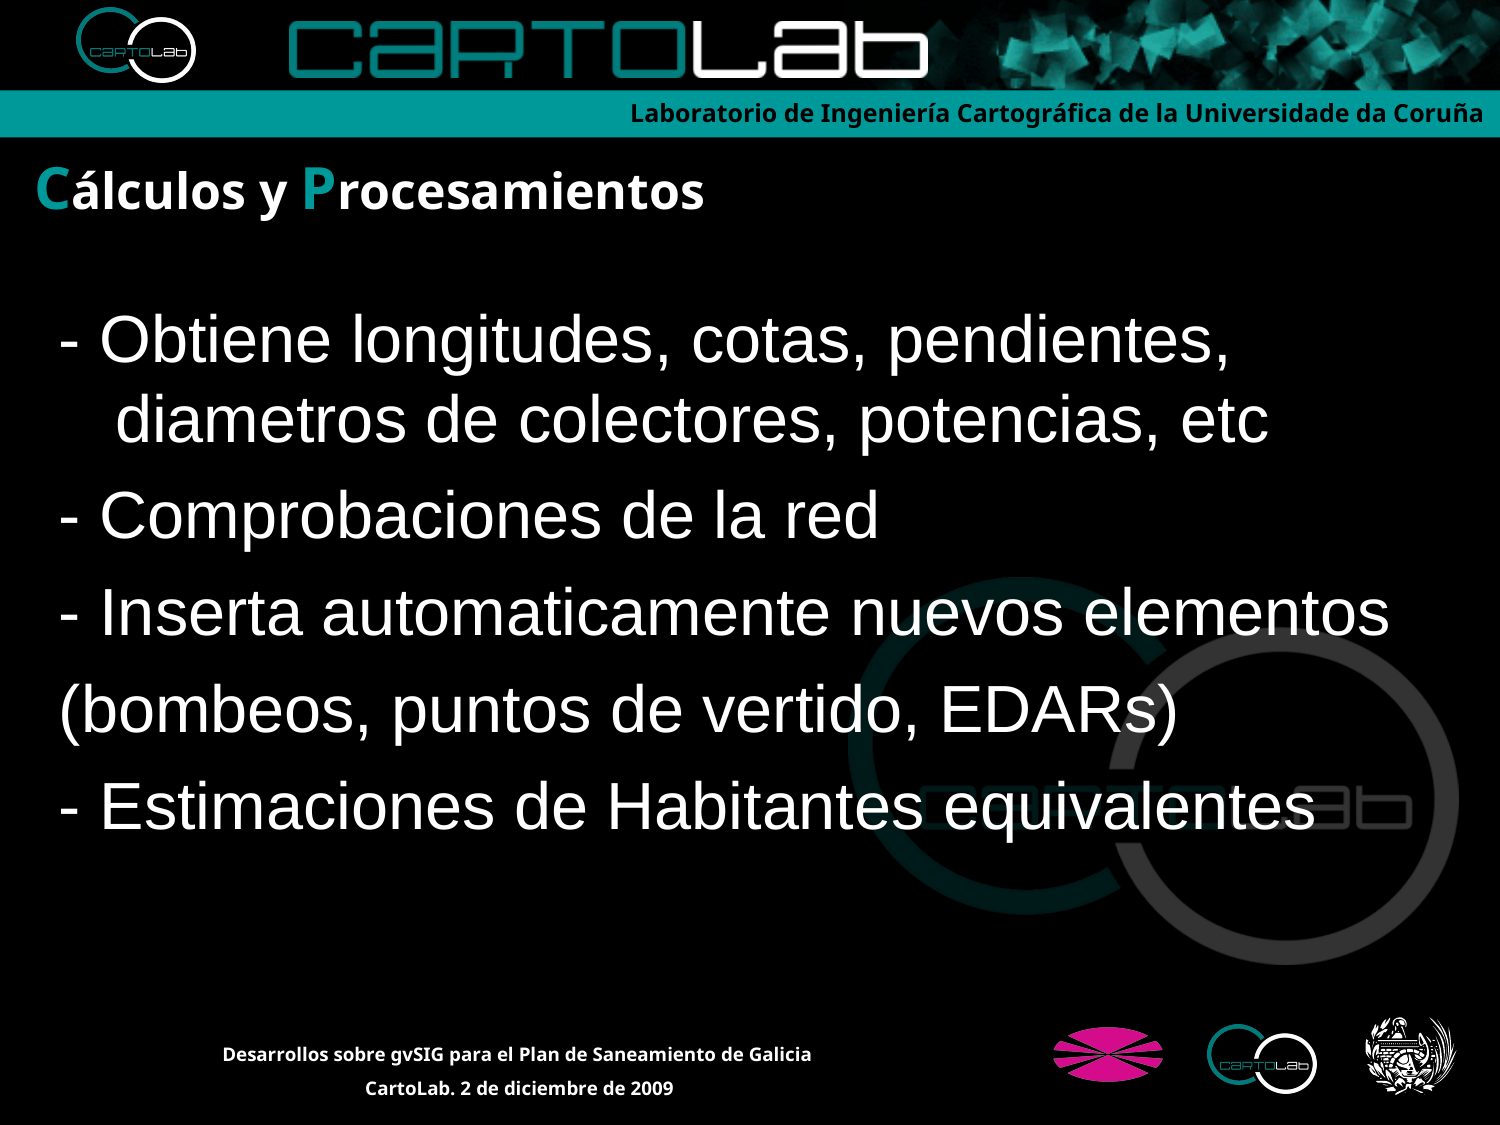

Cálculos y Procesamientos
# - Obtiene longitudes, cotas, pendientes, diametros de colectores, potencias, etc
- Comprobaciones de la red
- Inserta automaticamente nuevos elementos
(bombeos, puntos de vertido, EDARs)
- Estimaciones de Habitantes equivalentes